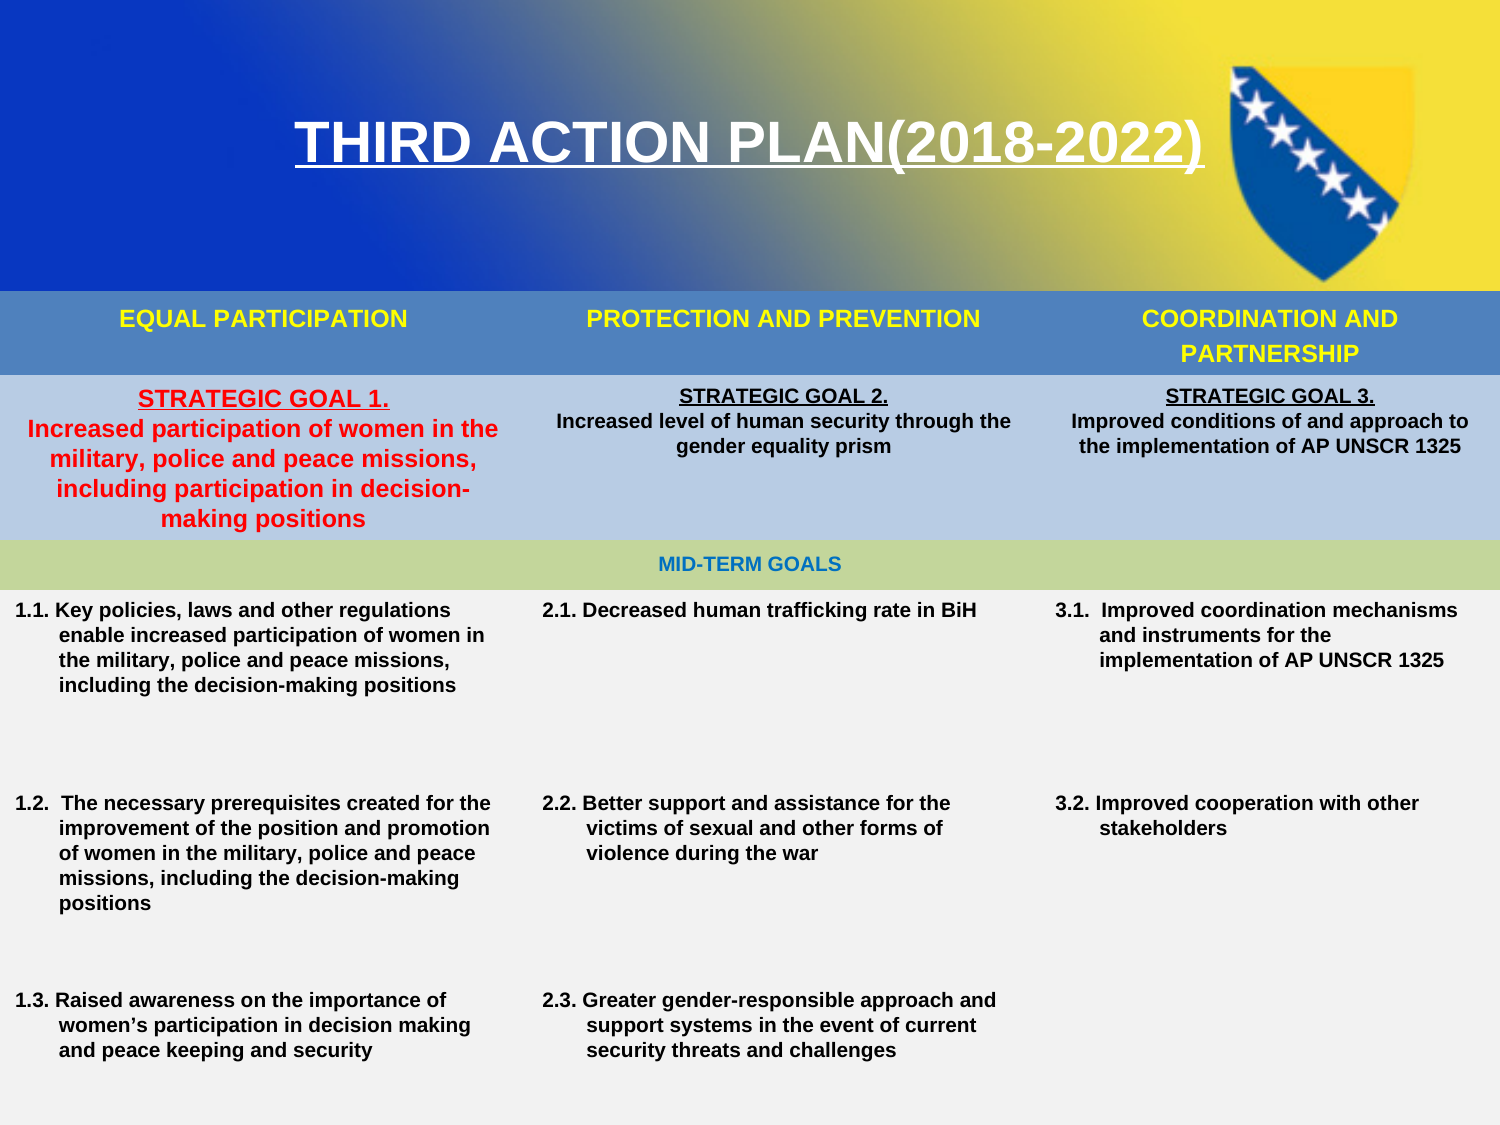

# THIRD ACTION PLAN(2018-2022)
| EQUAL PARTICIPATION | PROTECTION AND PREVENTION | COORDINATION AND PARTNERSHIP |
| --- | --- | --- |
| STRATEGIC GOAL 1. Increased participation of women in the military, police and peace missions, including participation in decision-making positions | STRATEGIC GOAL 2. Increased level of human security through the gender equality prism | STRATEGIC GOAL 3. Improved conditions of and approach to the implementation of AP UNSCR 1325 |
| MID-TERM GOALS | | |
| 1.1. Key policies, laws and other regulations enable increased participation of women in the military, police and peace missions, including the decision-making positions | 2.1. Decreased human trafficking rate in BiH | 3.1. Improved coordination mechanisms and instruments for the implementation of AP UNSCR 1325 |
| 1.2. The necessary prerequisites created for the improvement of the position and promotion of women in the military, police and peace missions, including the decision-making positions | 2.2. Better support and assistance for the victims of sexual and other forms of violence during the war | 3.2. Improved cooperation with other stakeholders |
| 1.3. Raised awareness on the importance of women’s participation in decision making and peace keeping and security | 2.3. Greater gender-responsible approach and support systems in the event of current security threats and challenges | |